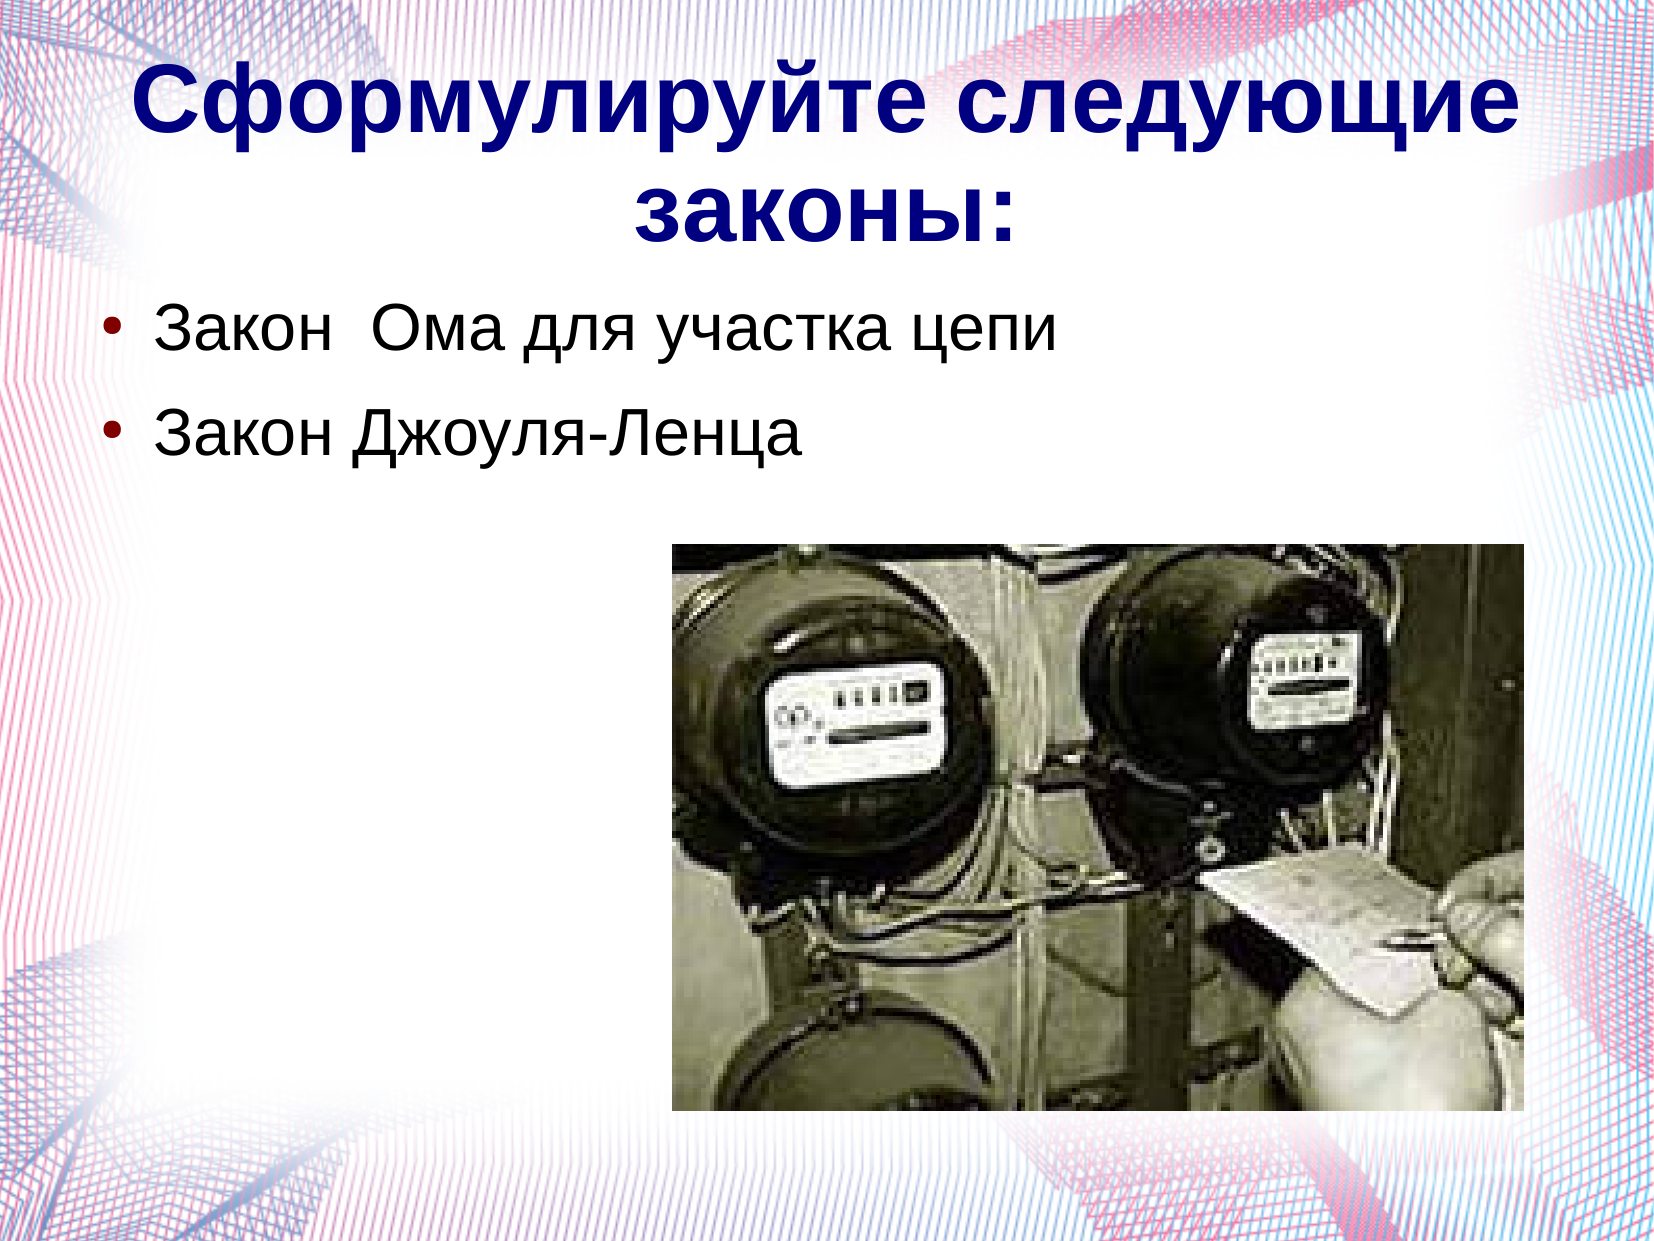

# Сформулируйте следующие законы:
Закон Ома для участка цепи
Закон Джоуля-Ленца